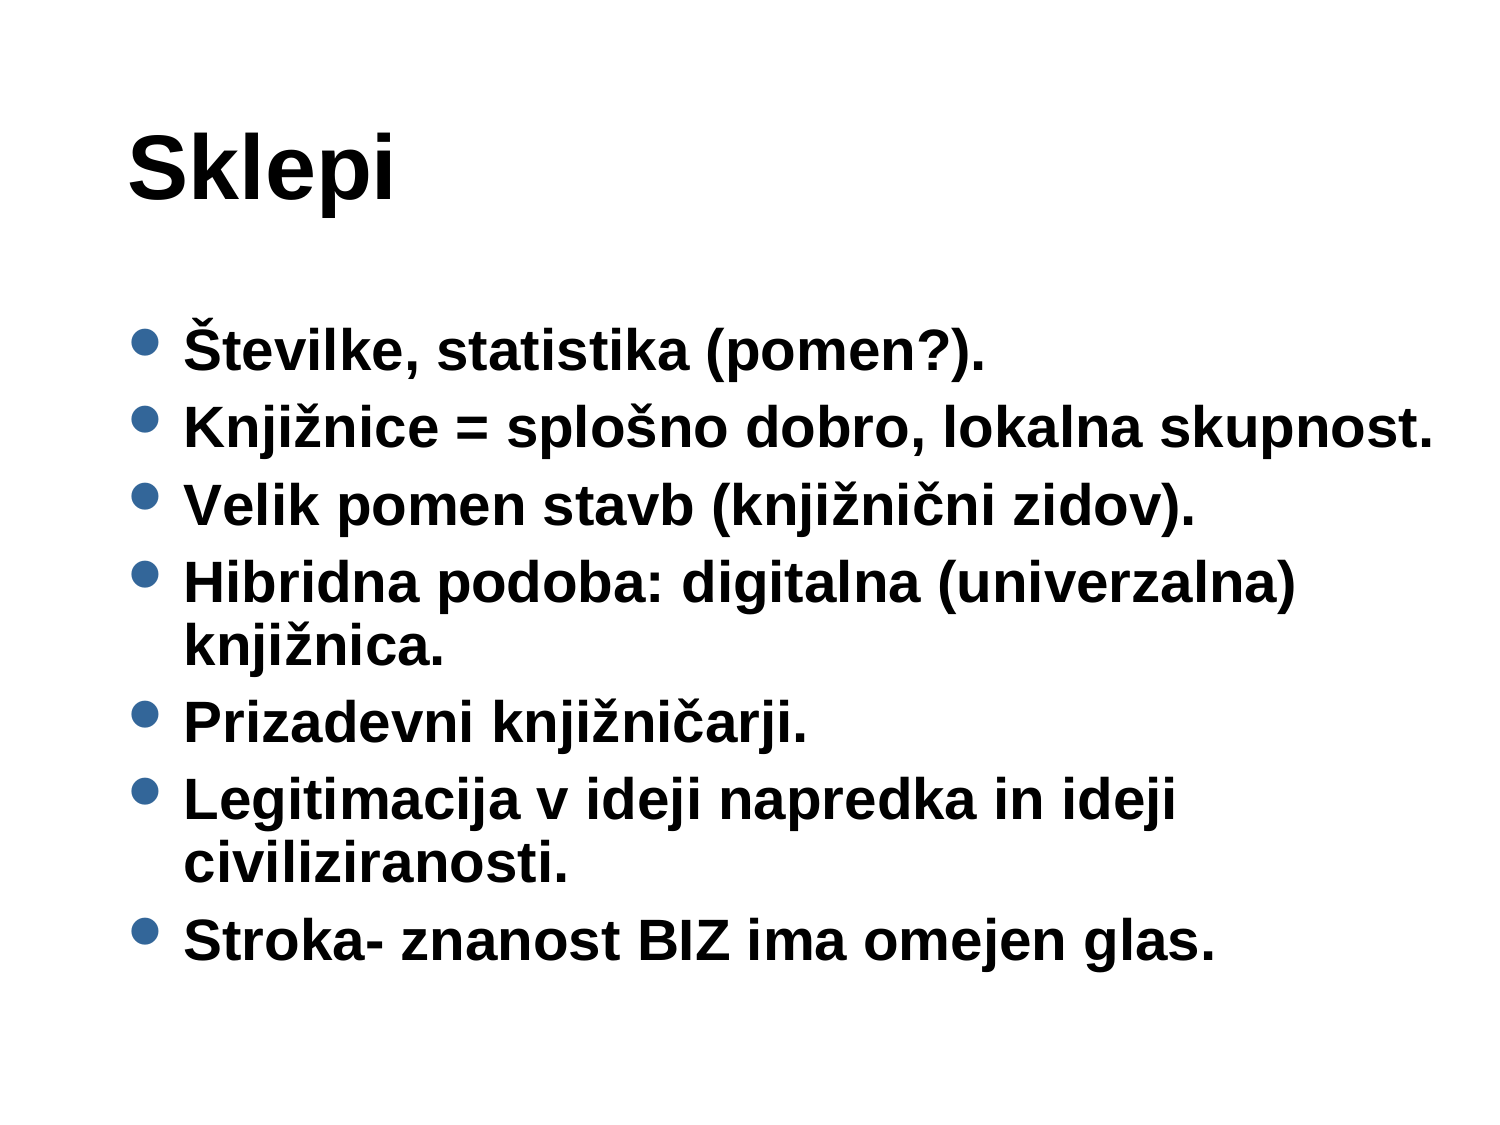

# Sklepi
Številke, statistika (pomen?).
Knjižnice = splošno dobro, lokalna skupnost.
Velik pomen stavb (knjižnični zidov).
Hibridna podoba: digitalna (univerzalna) knjižnica.
Prizadevni knjižničarji.
Legitimacija v ideji napredka in ideji civiliziranosti.
Stroka- znanost BIZ ima omejen glas.